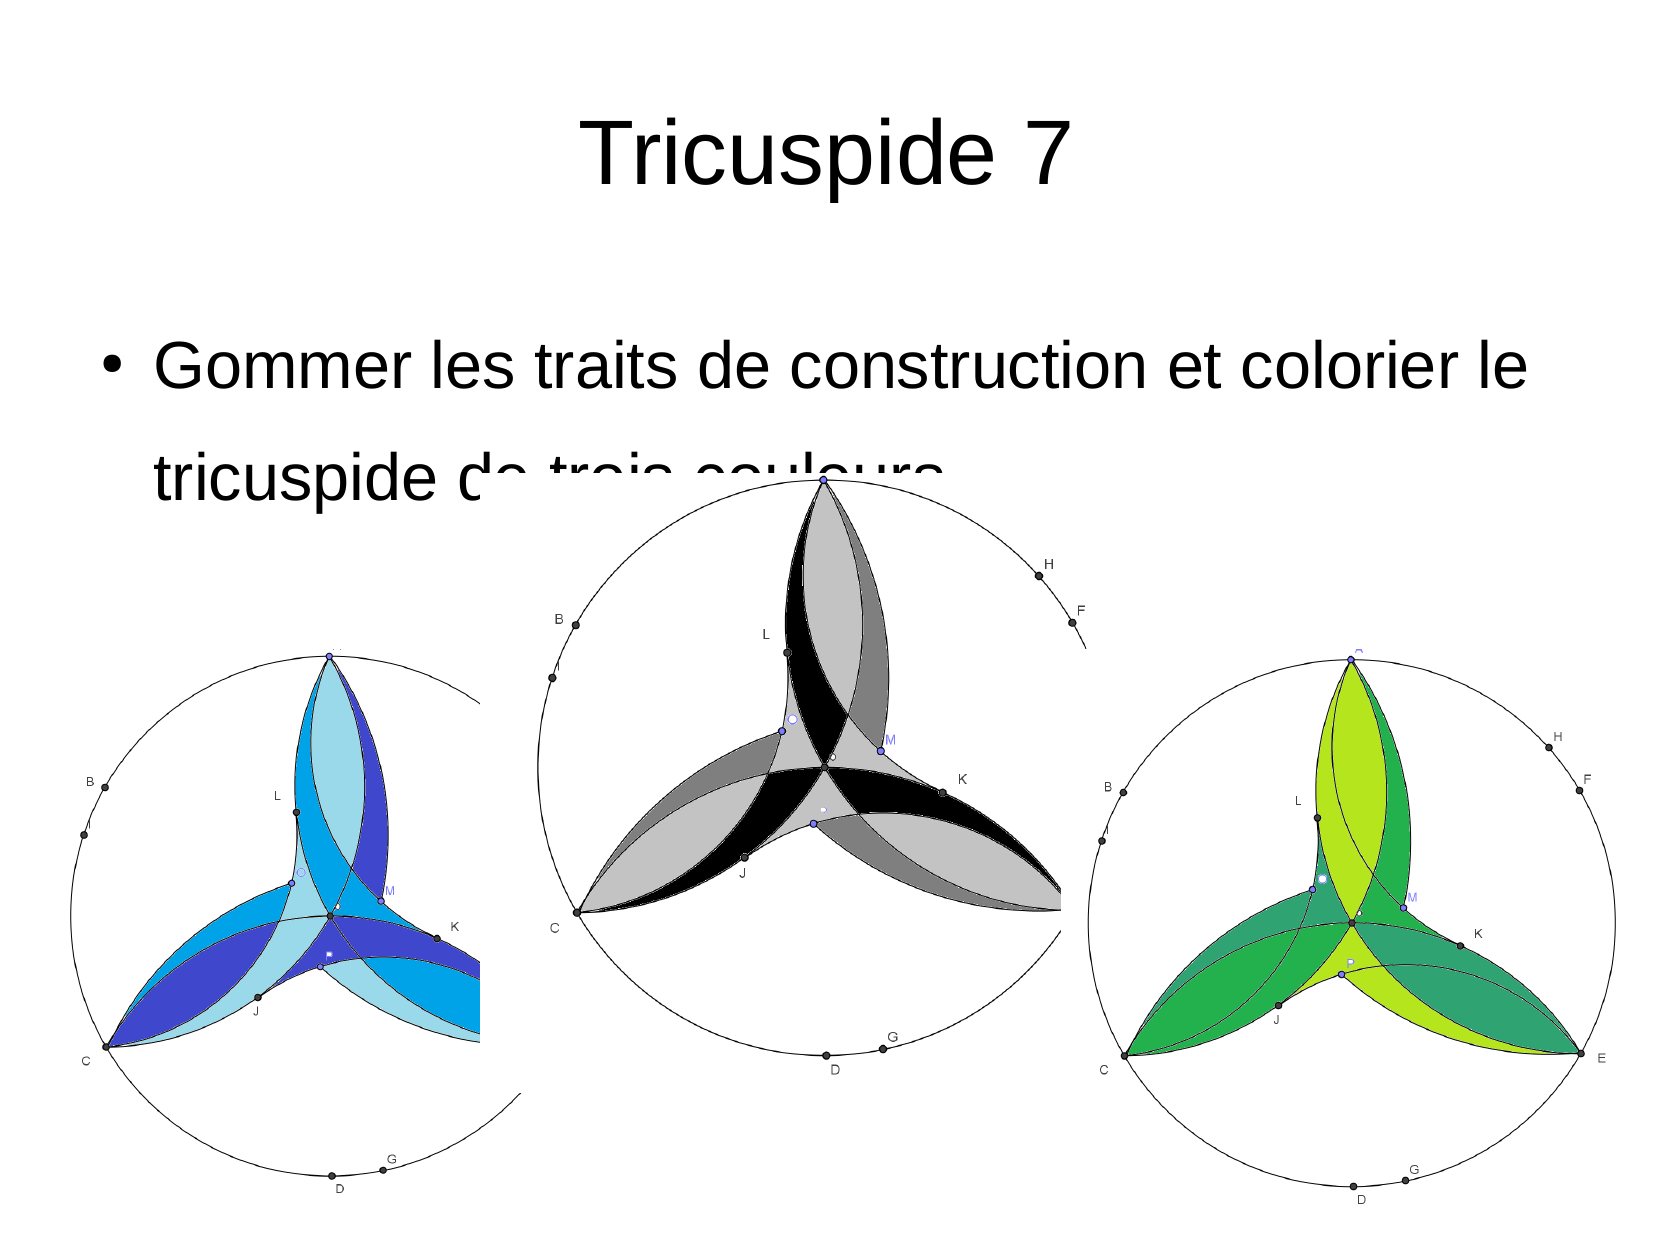

# Tricuspide 7
Gommer les traits de construction et colorier le tricuspide de trois couleurs